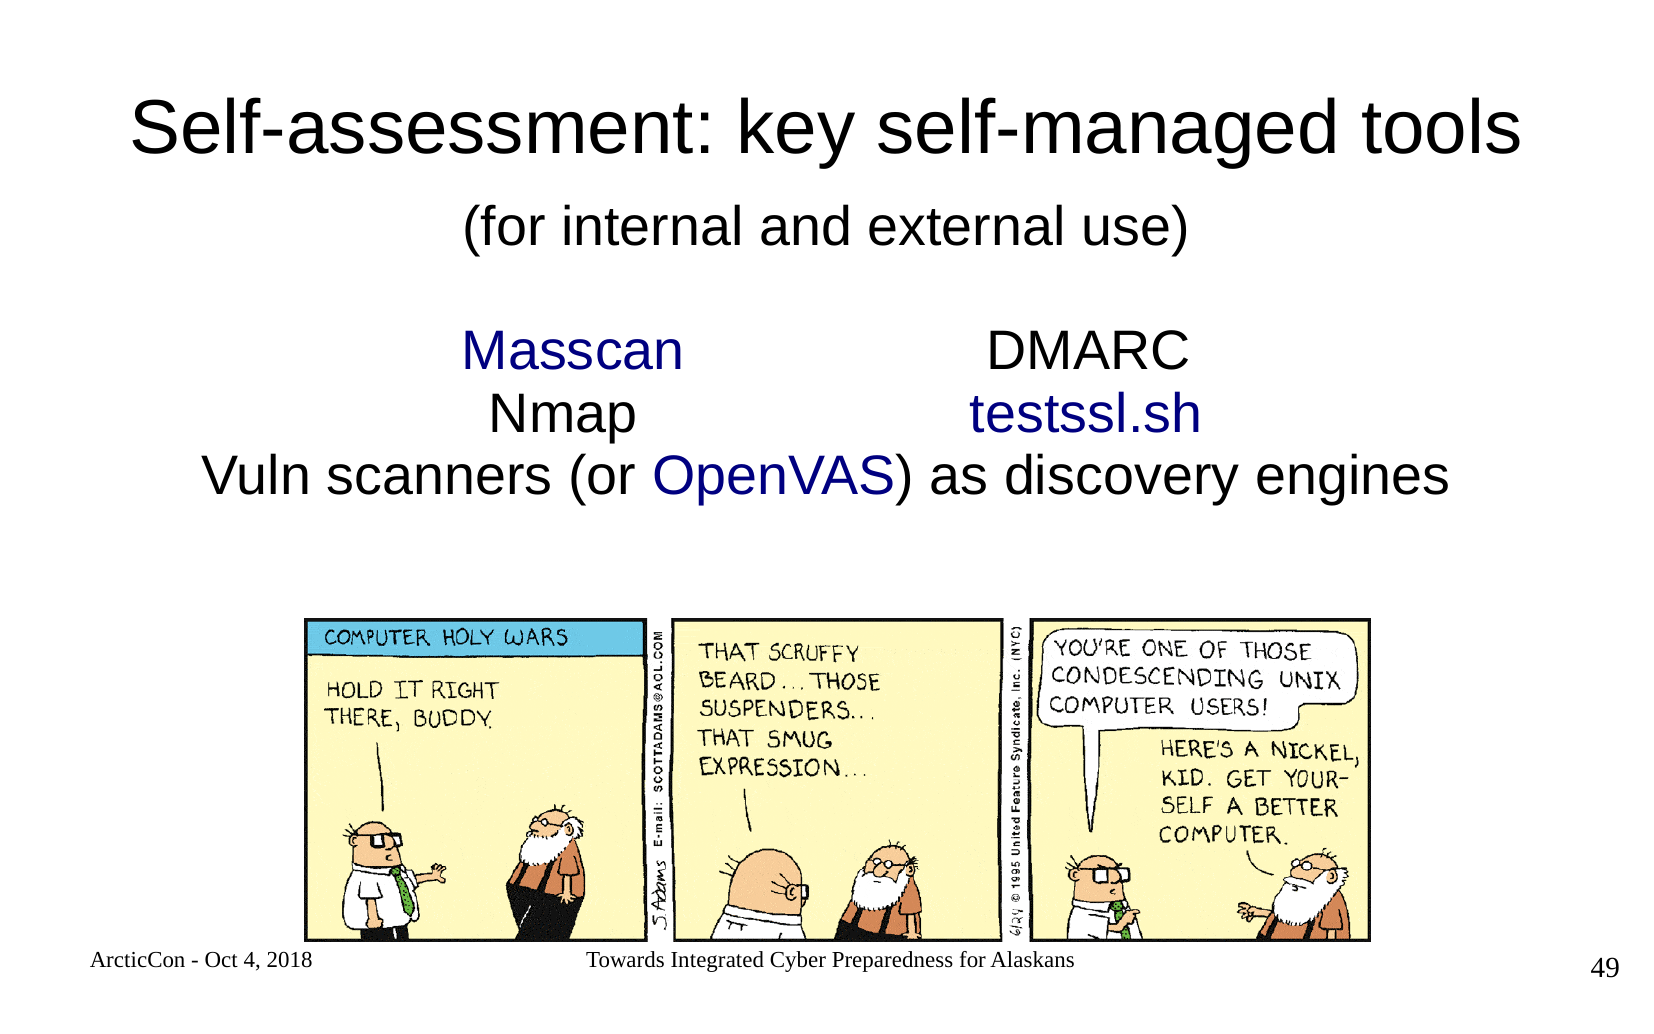

# Self-assessment: key self-managed tools
(for internal and external use)
Masscan					DMARC
				Nmap					 testssl.sh
Vuln scanners (or OpenVAS) as discovery engines